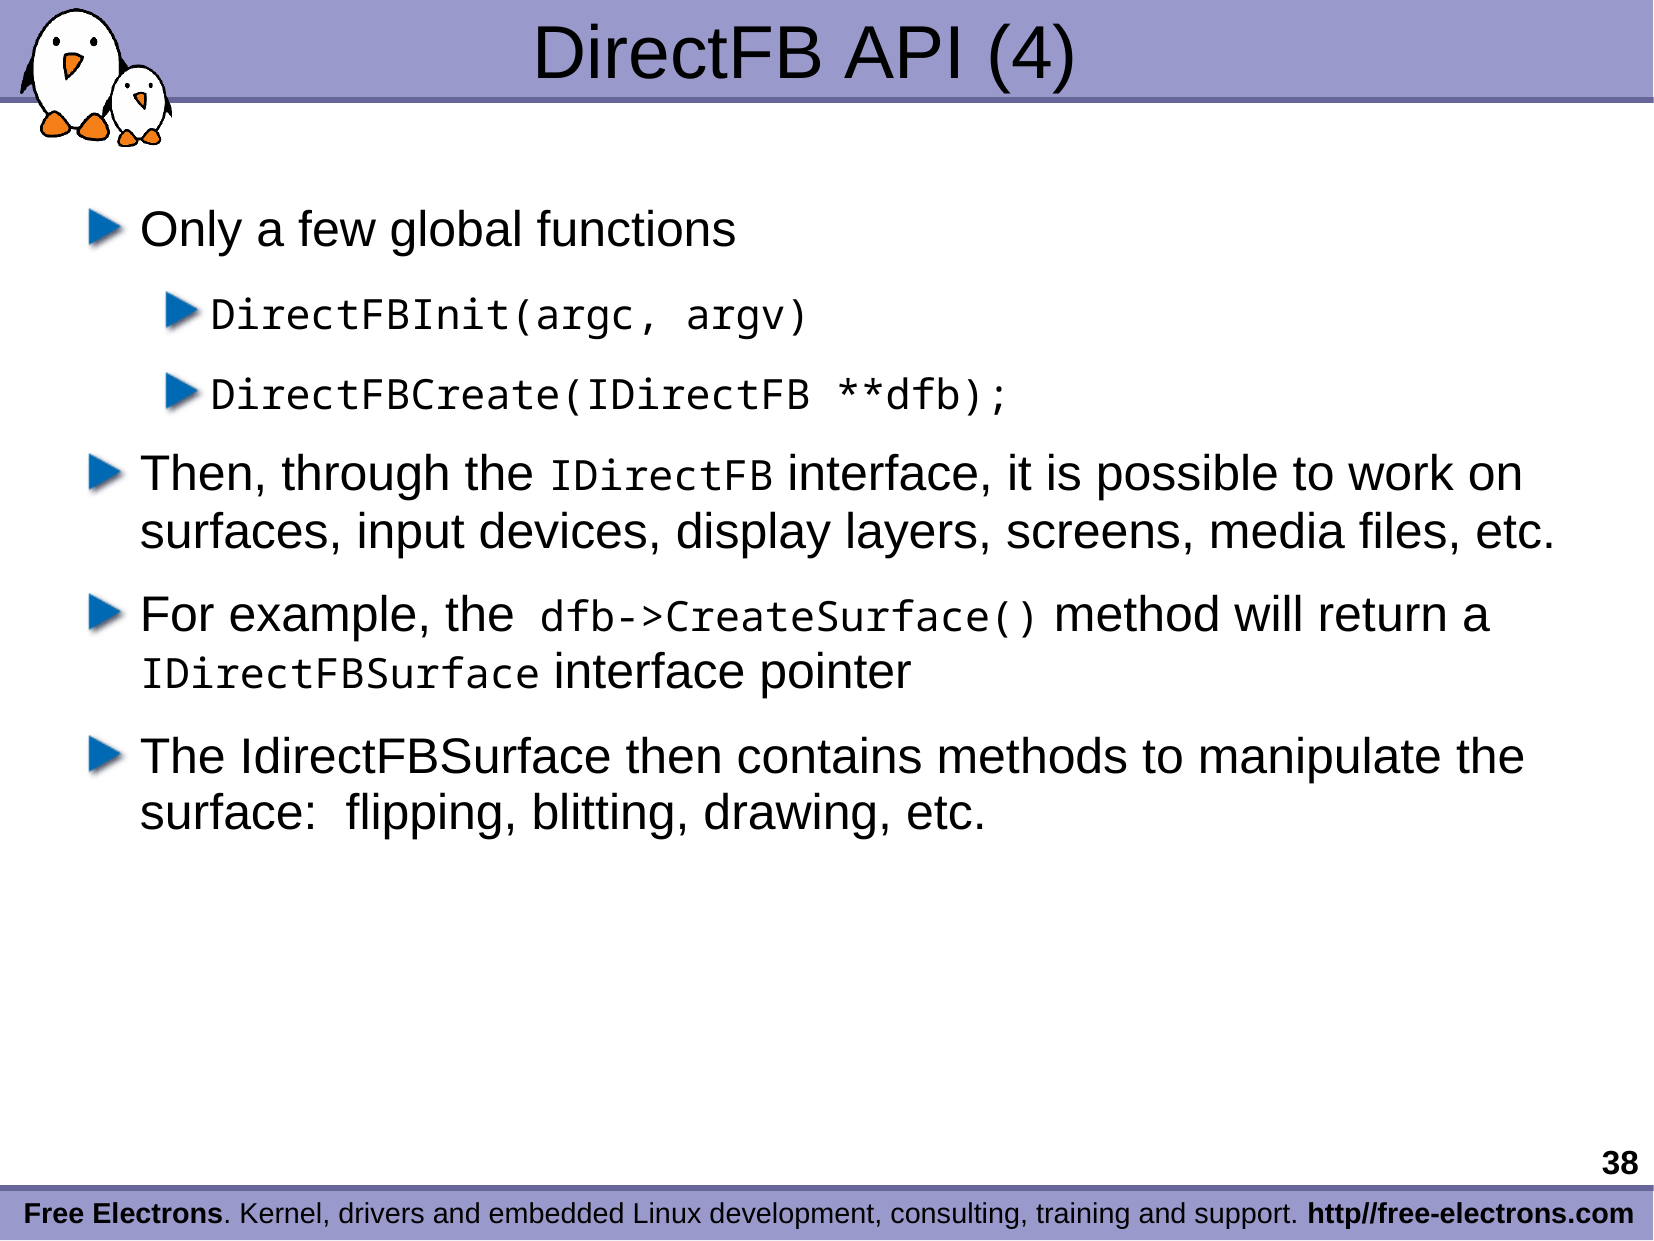

# DirectFB API (4)
Only a few global functions
DirectFBInit(argc, argv)
DirectFBCreate(IDirectFB **dfb);
Then, through the IDirectFB interface, it is possible to work on surfaces, input devices, display layers, screens, media files, etc.
For example, the dfb->CreateSurface() method will return a IDirectFBSurface interface pointer
The IdirectFBSurface then contains methods to manipulate the surface: flipping, blitting, drawing, etc.